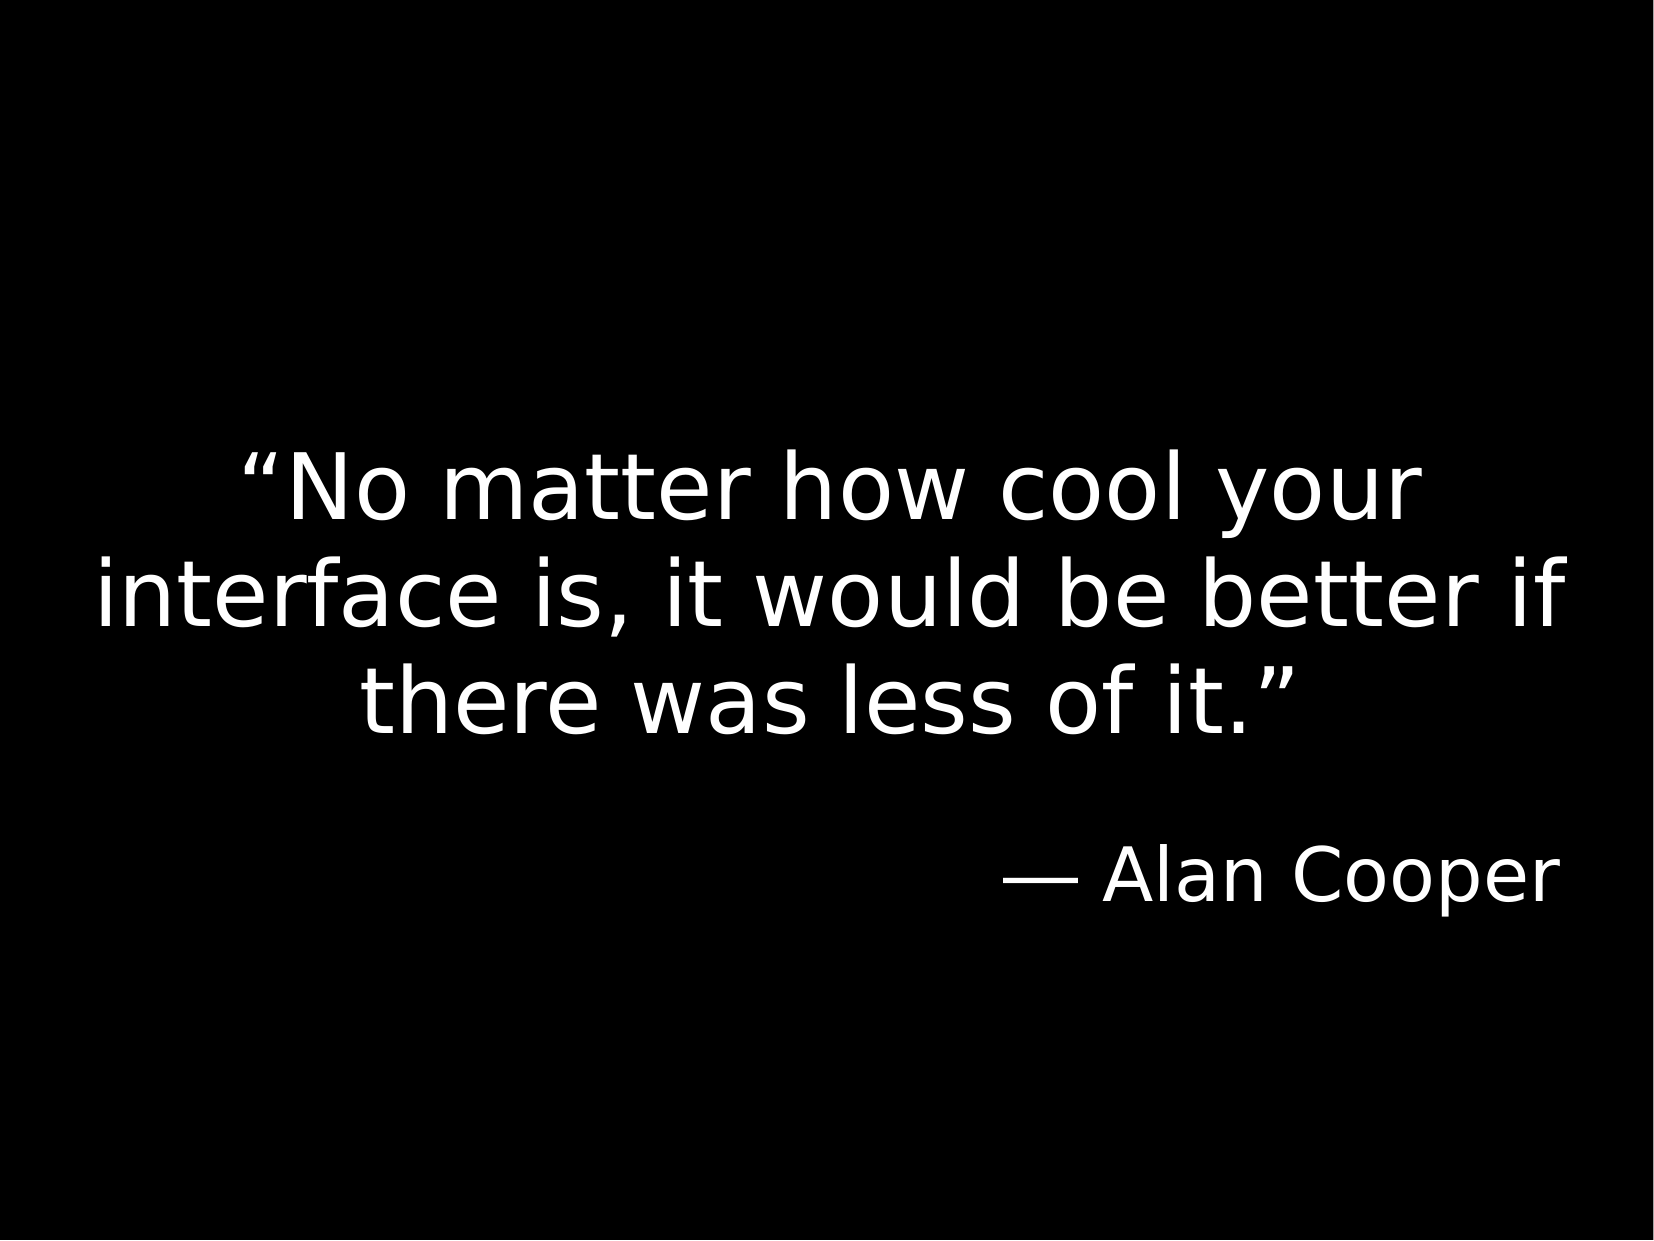

# “No matter how cool your interface is, it would be better if there was less of it.”
― Alan Cooper